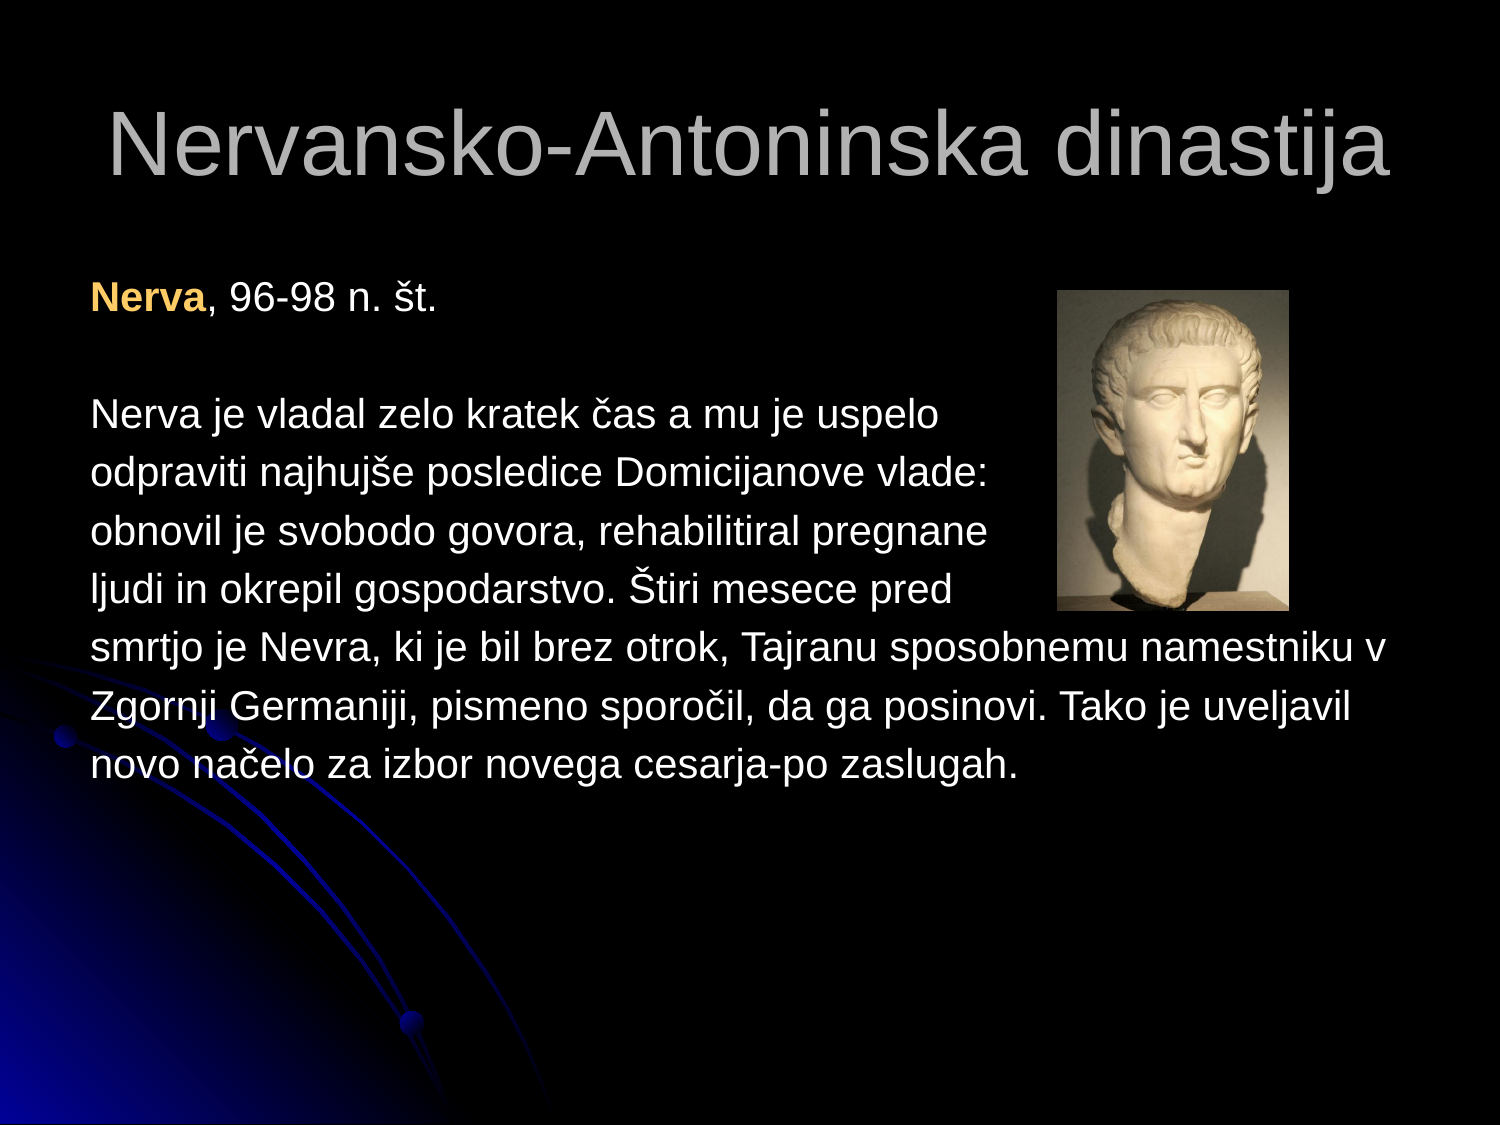

# Nervansko-Antoninska dinastija
Nerva, 96-98 n. št.
Nerva je vladal zelo kratek čas a mu je uspelo
odpraviti najhujše posledice Domicijanove vlade:
obnovil je svobodo govora, rehabilitiral pregnane
ljudi in okrepil gospodarstvo. Štiri mesece pred
smrtjo je Nevra, ki je bil brez otrok, Tajranu sposobnemu namestniku v
Zgornji Germaniji, pismeno sporočil, da ga posinovi. Tako je uveljavil
novo načelo za izbor novega cesarja-po zaslugah.